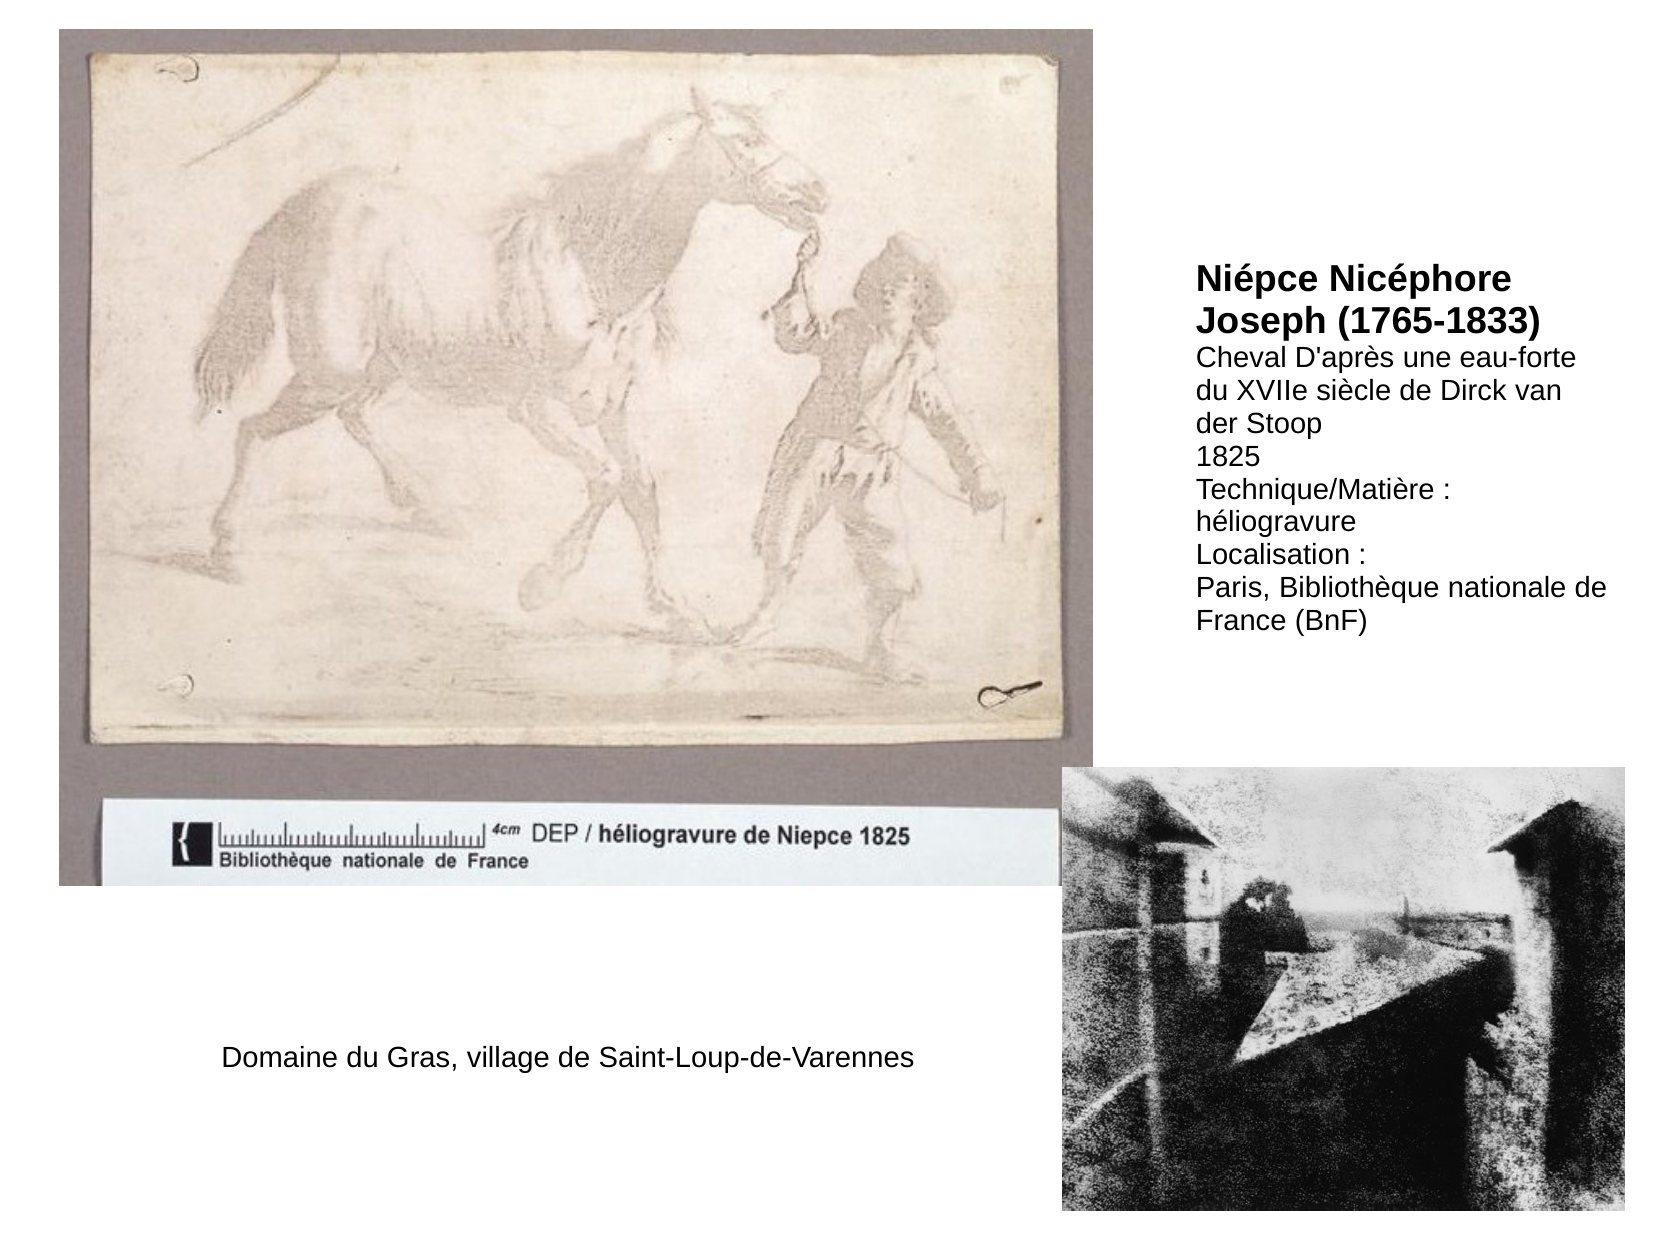

Niépce Nicéphore Joseph (1765-1833)
Cheval D'après une eau-forte du XVIIe siècle de Dirck van der Stoop
1825
Technique/Matière :
héliogravure
Localisation :
Paris, Bibliothèque nationale de France (BnF)
Domaine du Gras, village de Saint-Loup-de-Varennes